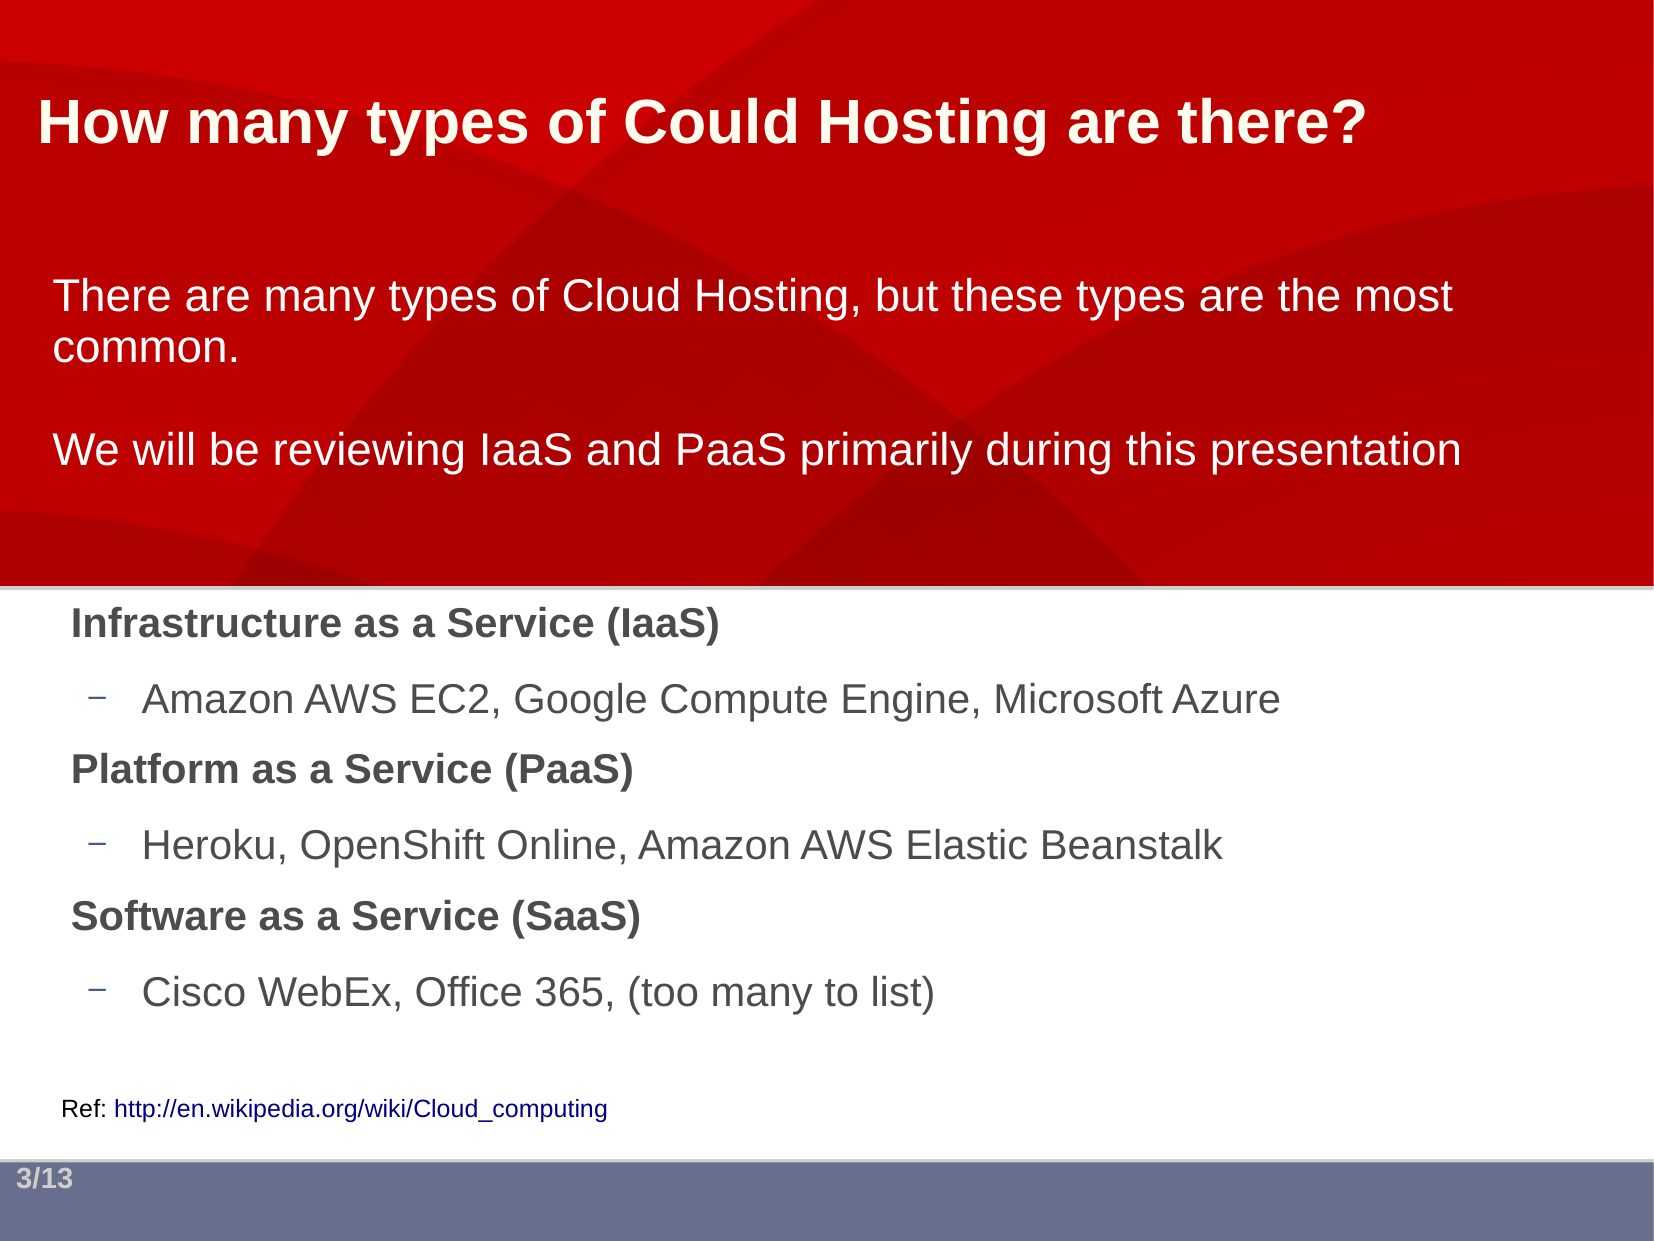

# How many types of Could Hosting are there?
There are many types of Cloud Hosting, but these types are the most common.
We will be reviewing IaaS and PaaS primarily during this presentation
Infrastructure as a Service (IaaS)
Amazon AWS EC2, Google Compute Engine, Microsoft Azure
Platform as a Service (PaaS)
Heroku, OpenShift Online, Amazon AWS Elastic Beanstalk
Software as a Service (SaaS)
Cisco WebEx, Office 365, (too many to list)
Ref: http://en.wikipedia.org/wiki/Cloud_computing
3